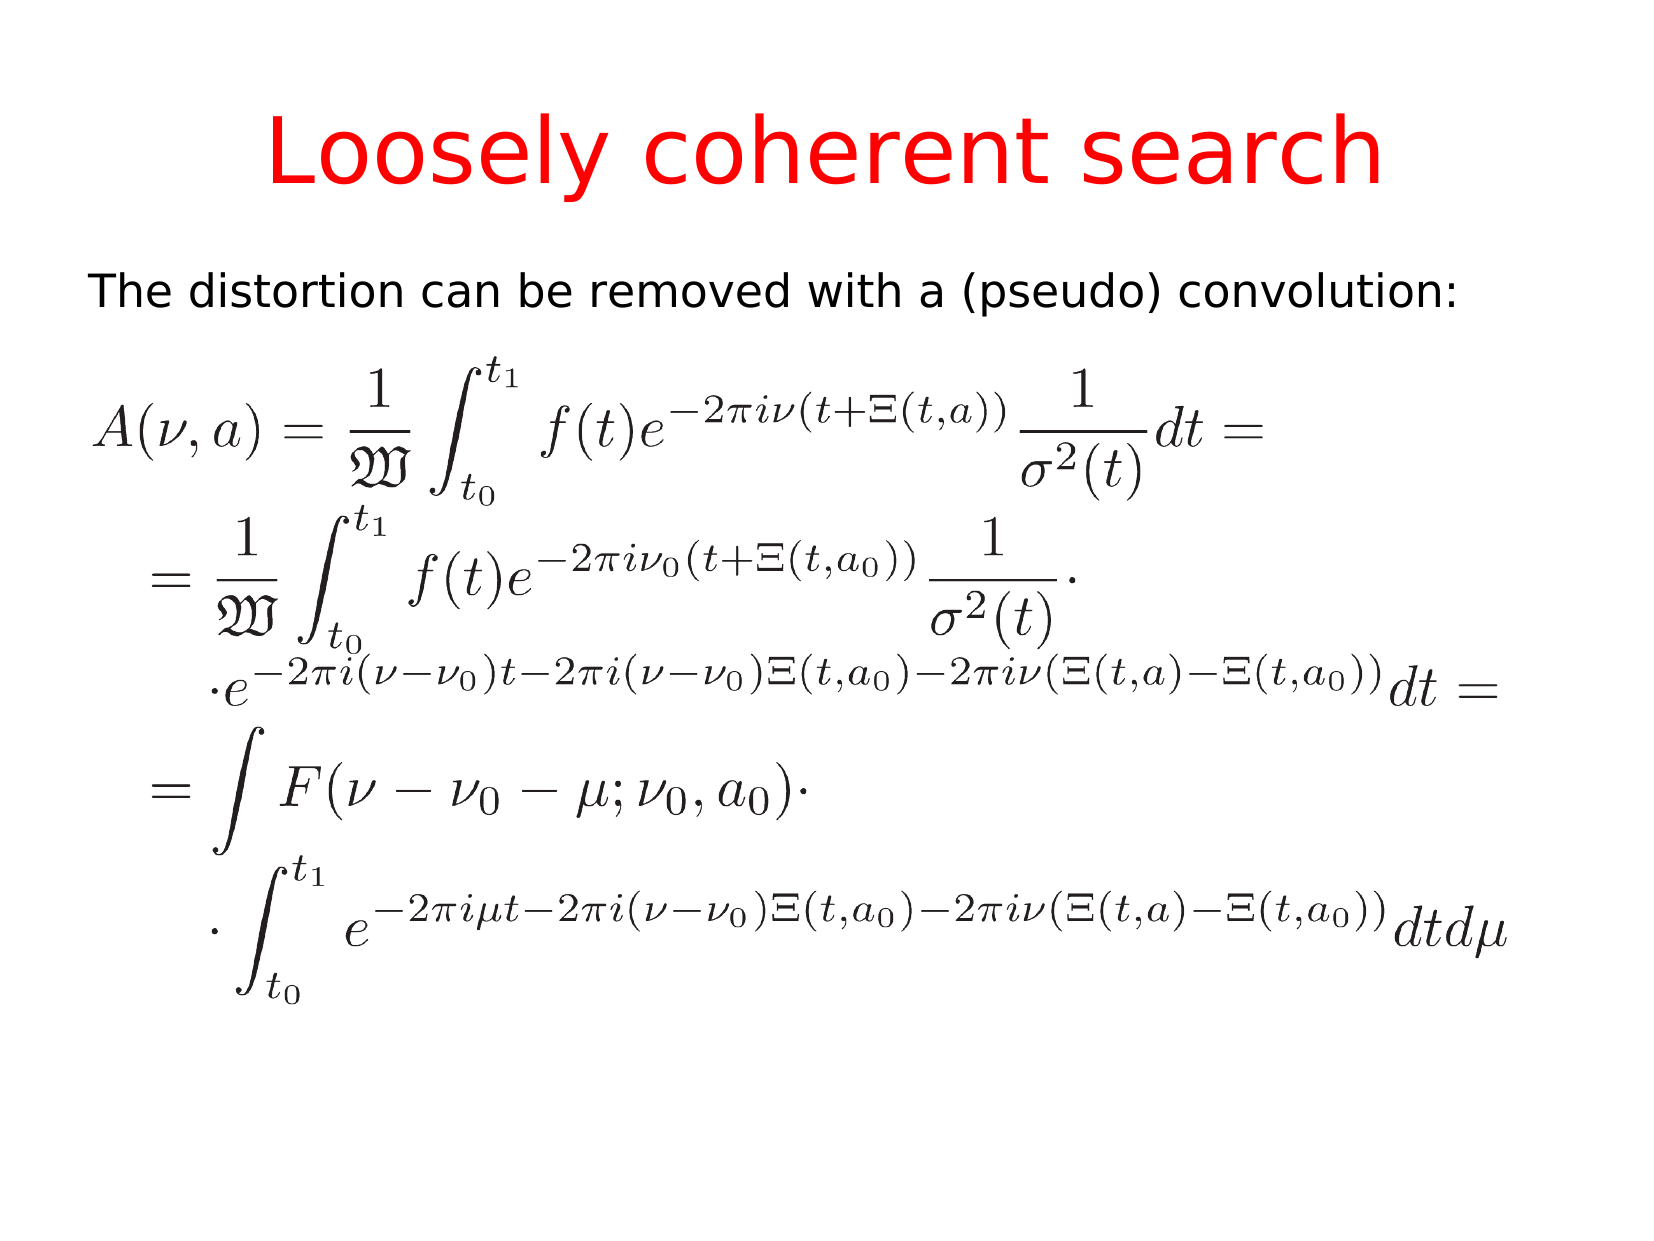

# Loosely coherent search
The distortion can be removed with a (pseudo) convolution: